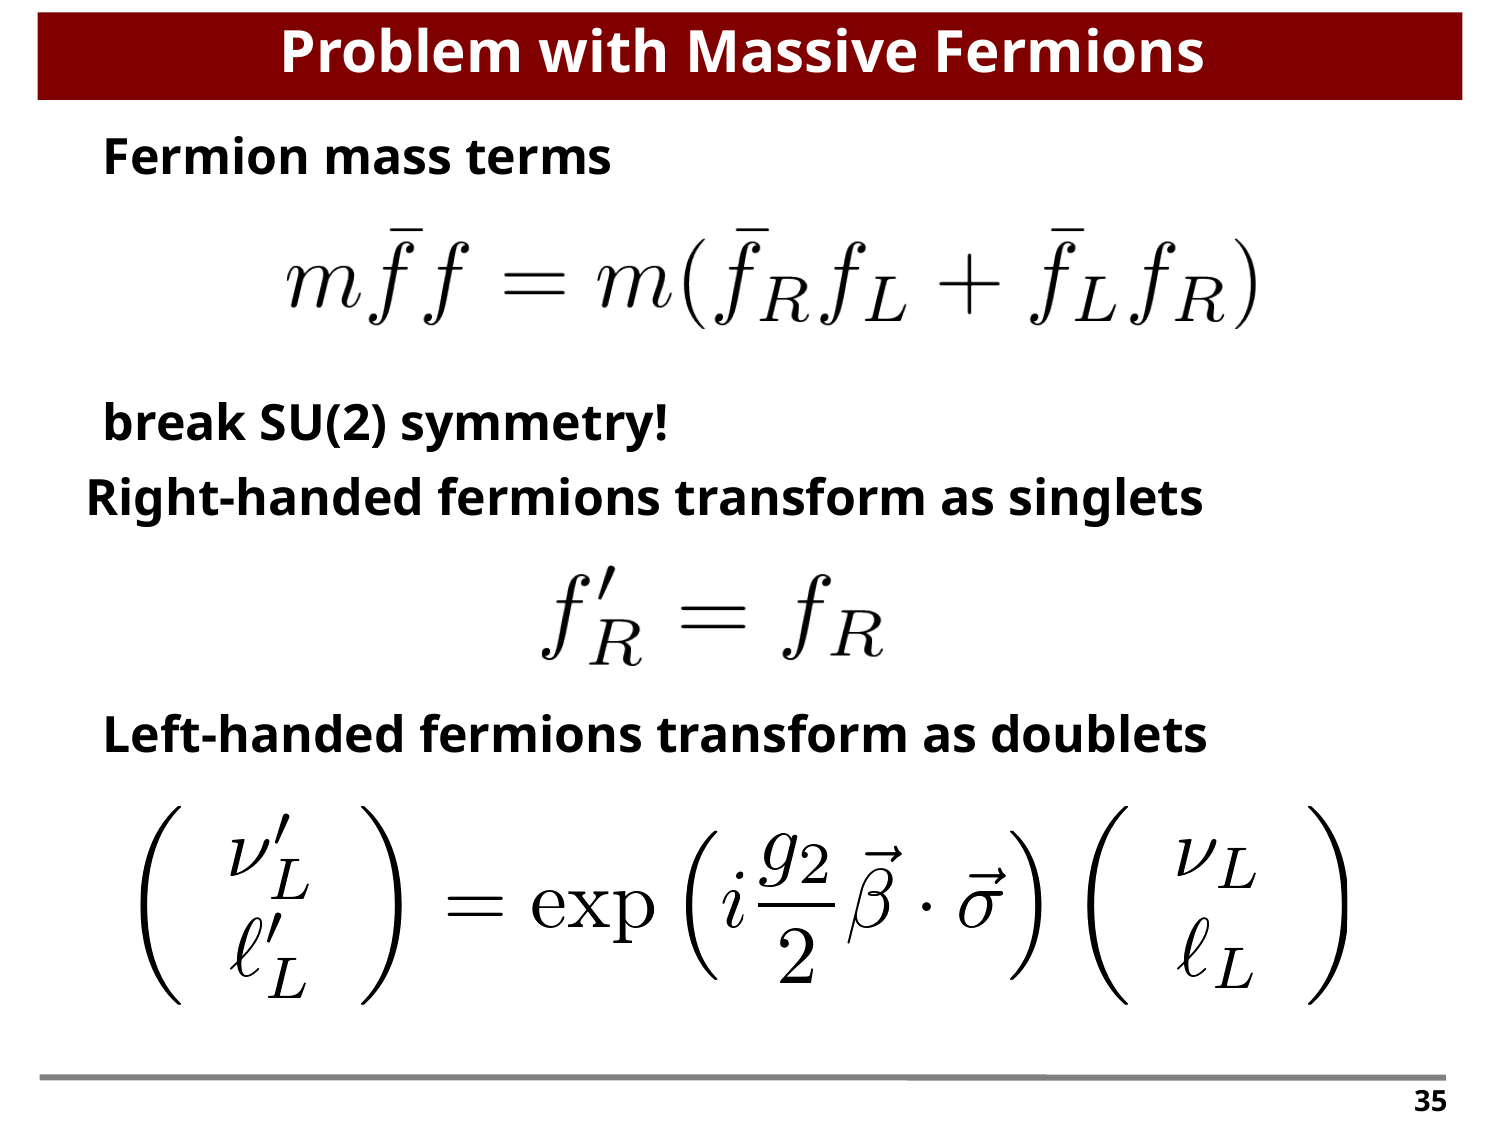

# Problem with Massive Fermions
 	Fermion mass terms
 	break SU(2) symmetry!
 Right-handed fermions transform as singlets
 	Left-handed fermions transform as doublets